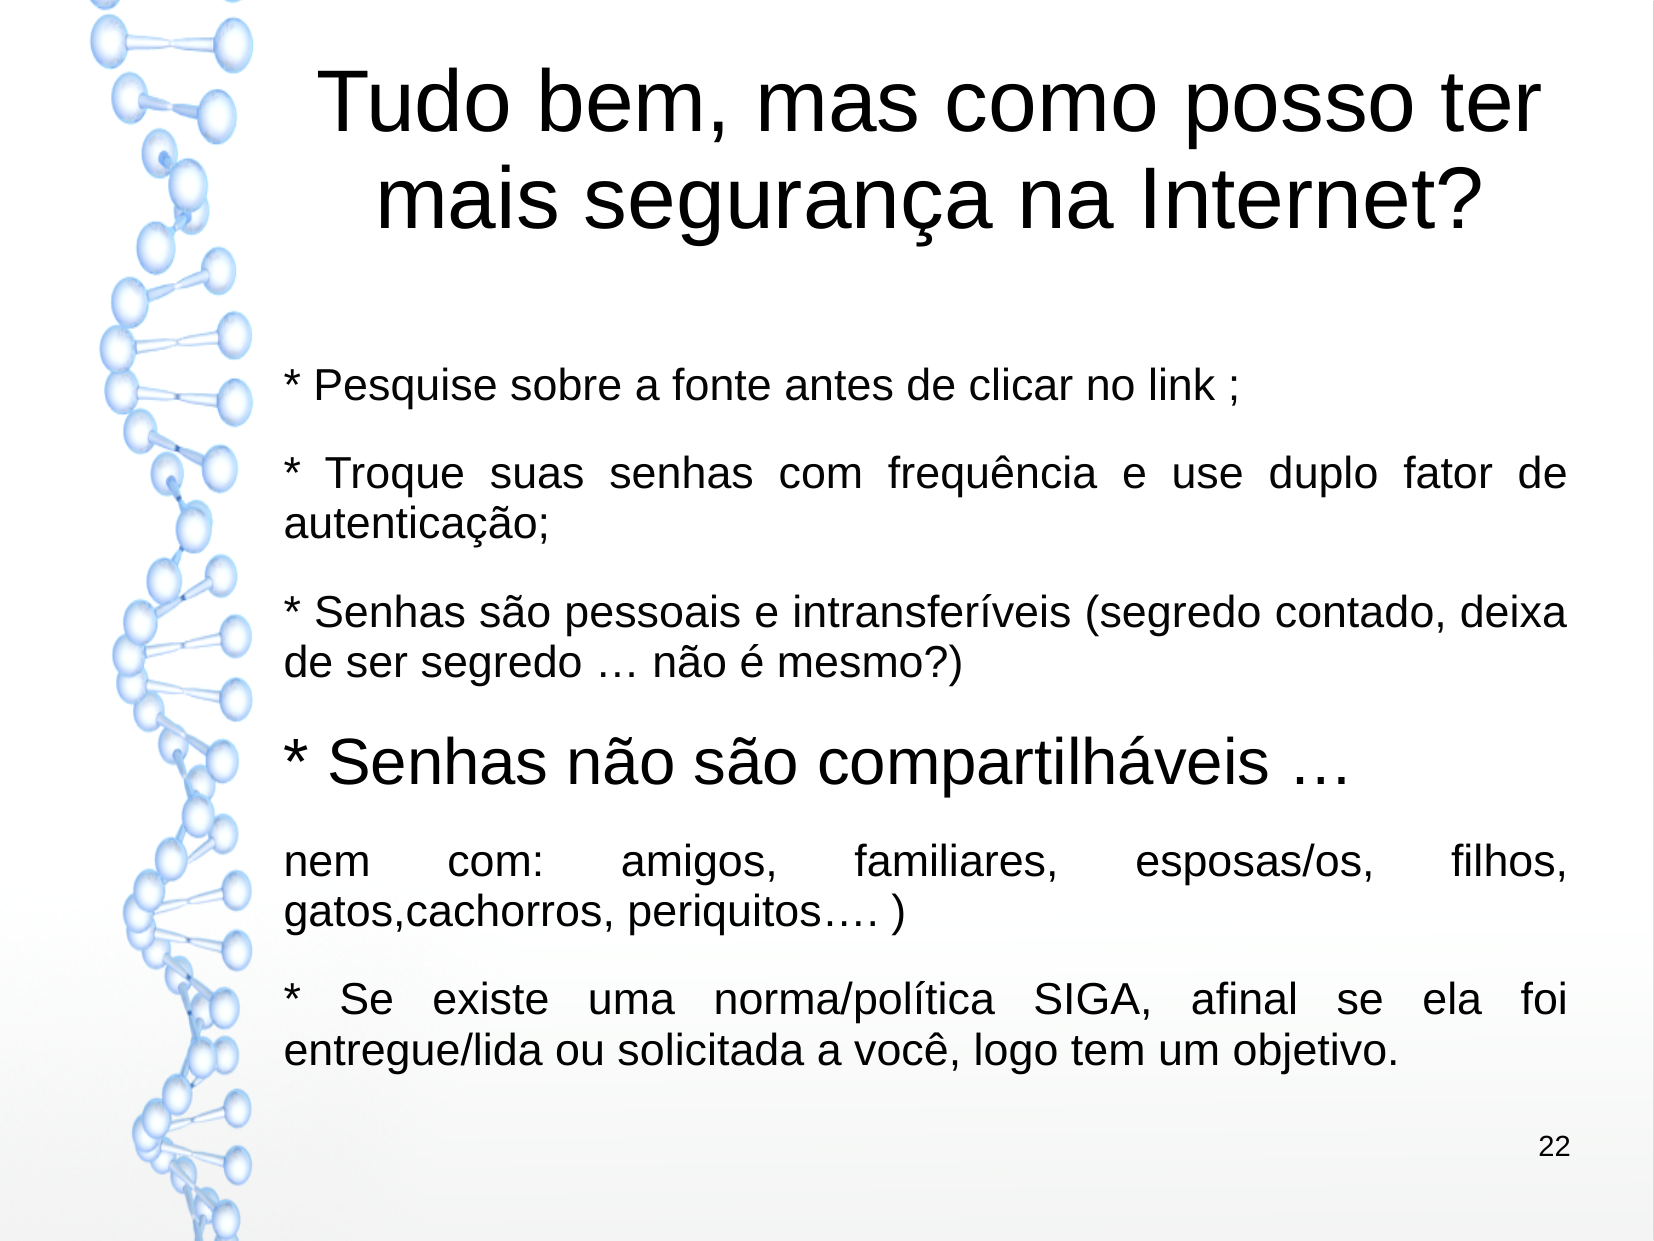

# Tudo bem, mas como posso ter mais segurança na Internet?
* Pesquise sobre a fonte antes de clicar no link ;
* Troque suas senhas com frequência e use duplo fator de autenticação;
* Senhas são pessoais e intransferíveis (segredo contado, deixa de ser segredo … não é mesmo?)
* Senhas não são compartilháveis …
nem com: amigos, familiares, esposas/os, filhos, gatos,cachorros, periquitos…. )
* Se existe uma norma/política SIGA, afinal se ela foi entregue/lida ou solicitada a você, logo tem um objetivo.
22